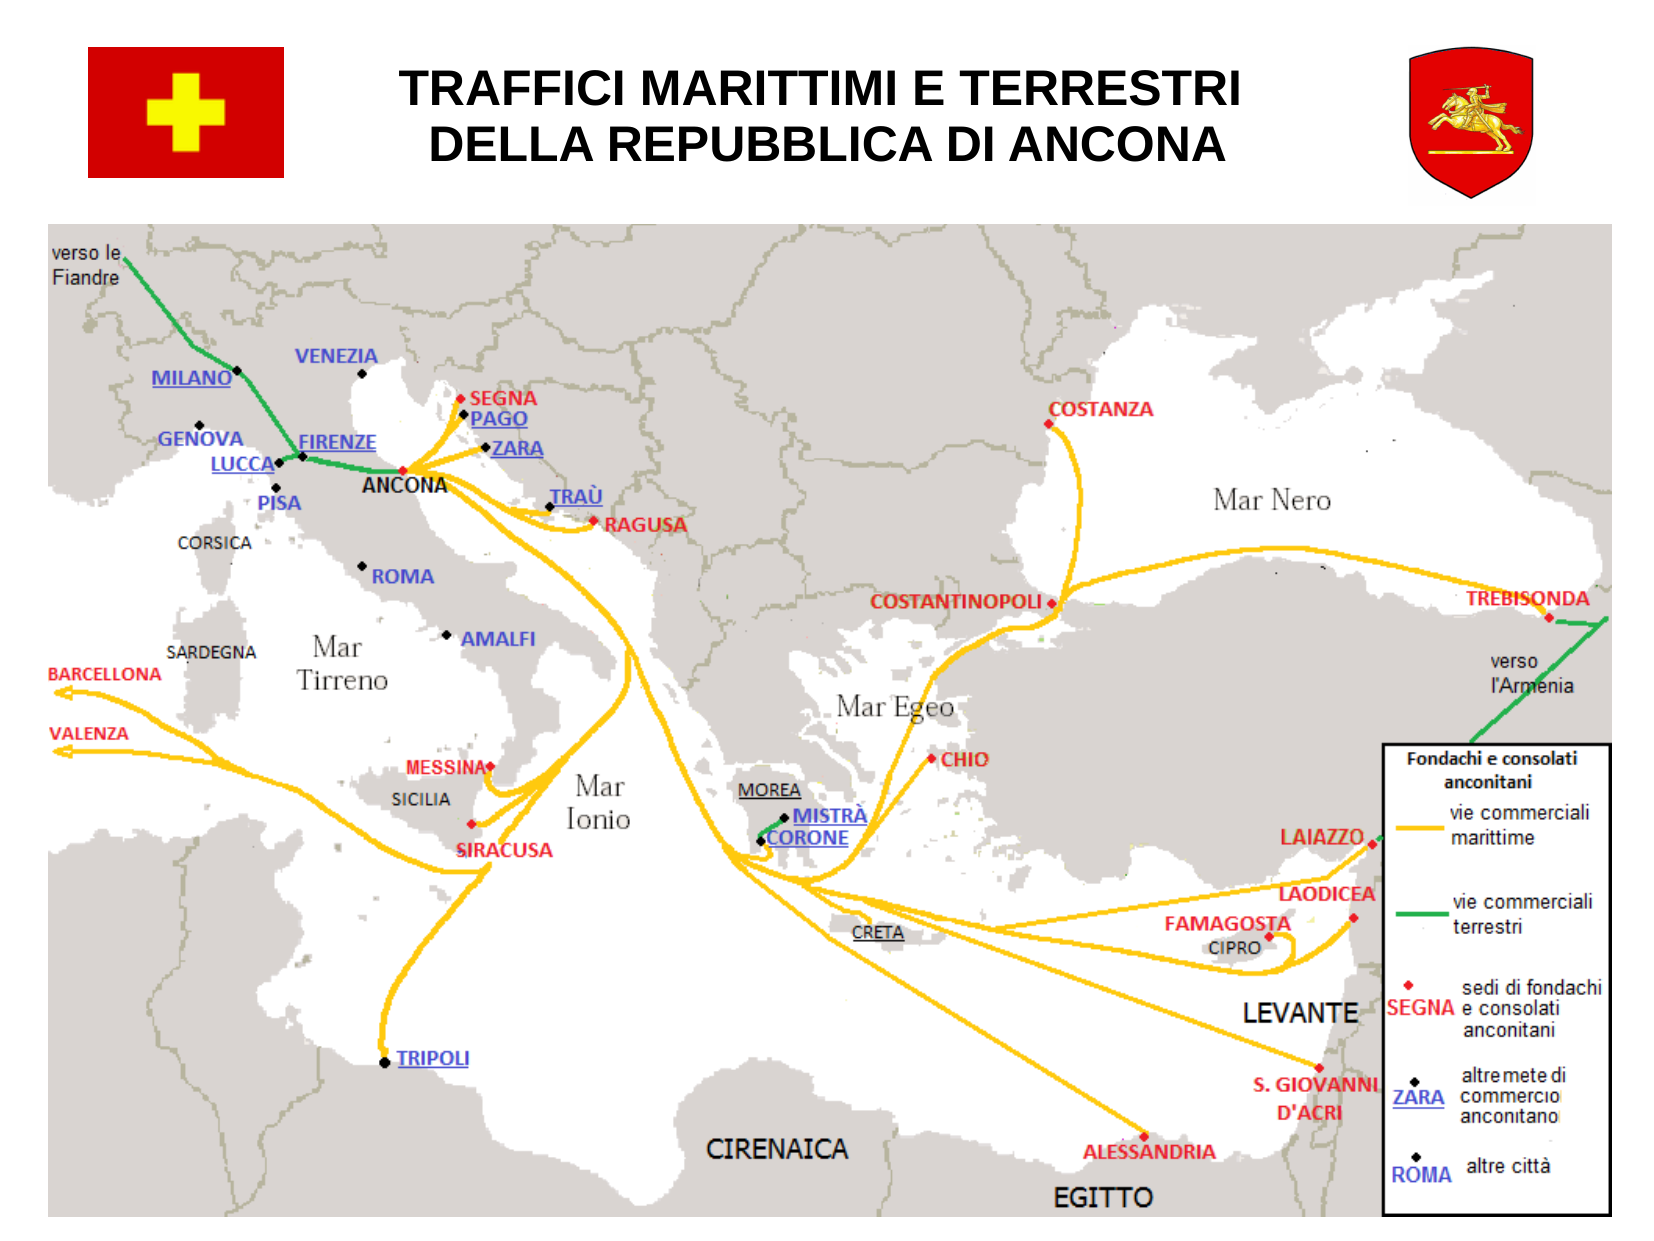

TRAFFICI MARITTIMI E TERRESTRI
DELLA REPUBBLICA DI ANCONA